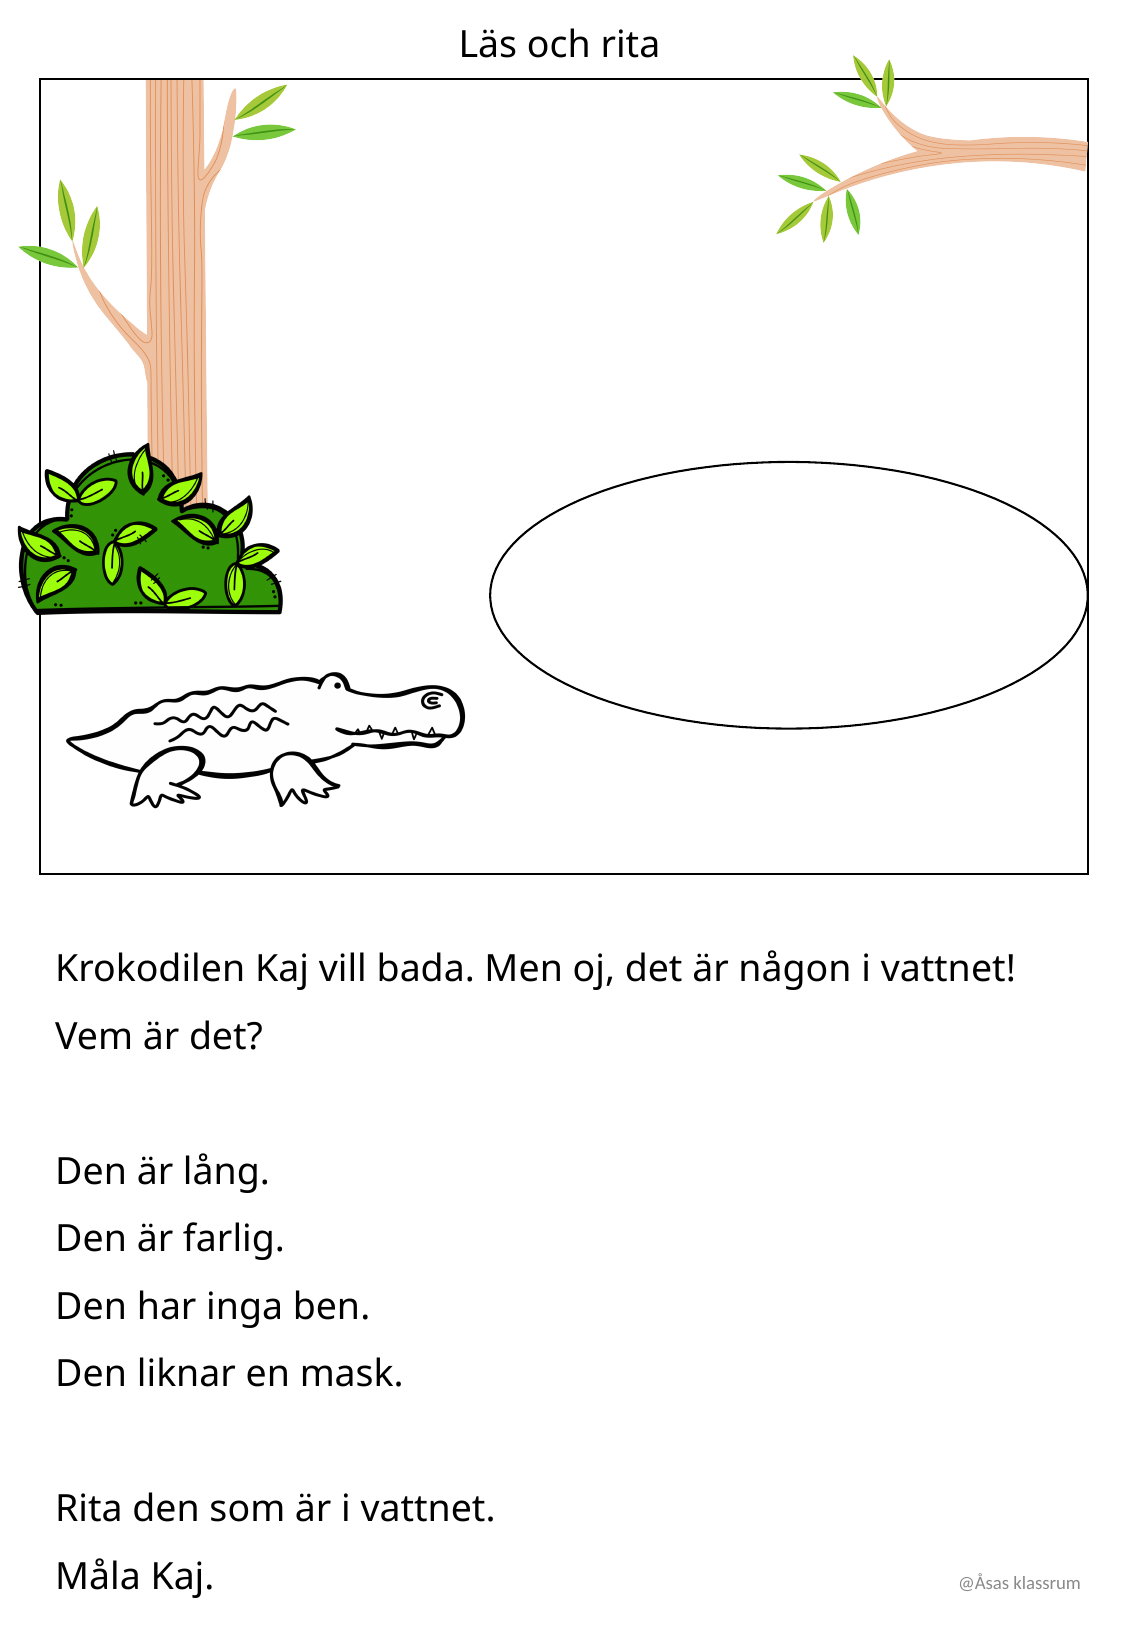

Läs och rita
Krokodilen Kaj vill bada. Men oj, det är någon i vattnet! Vem är det?
Den är lång.
Den är farlig.
Den har inga ben.
Den liknar en mask.
Rita den som är i vattnet.
Måla Kaj.
@Åsas klassrum